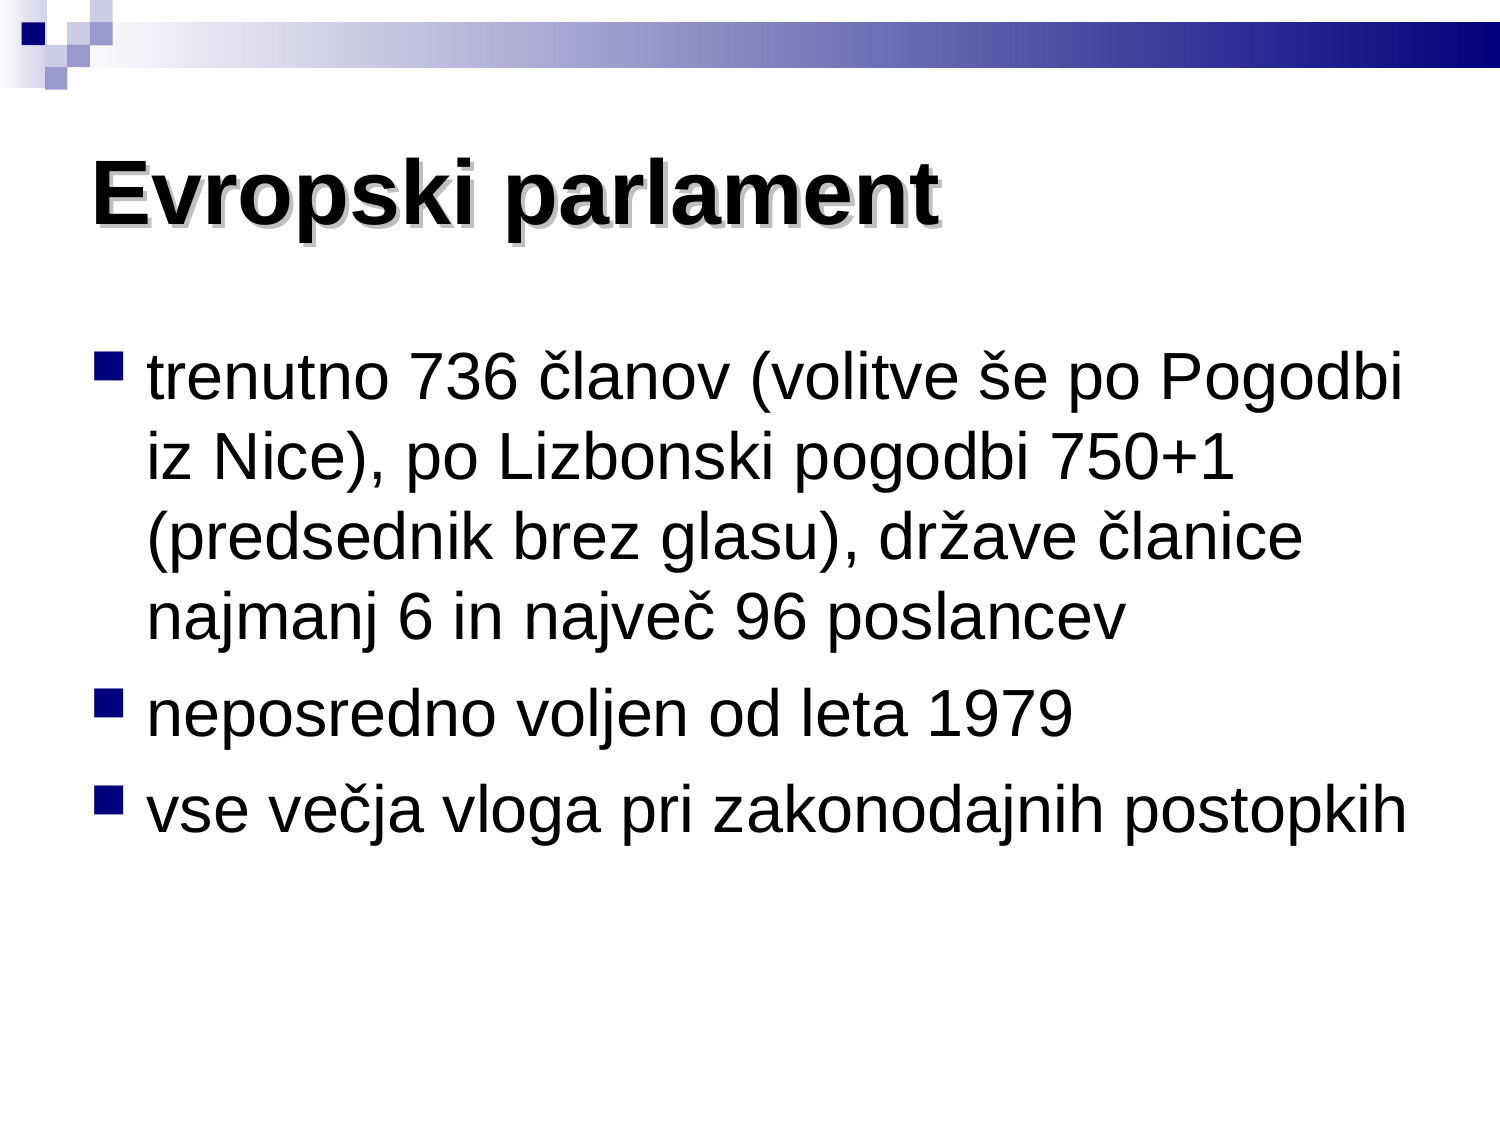

# Evropski parlament
trenutno 736 članov (volitve še po Pogodbi iz Nice), po Lizbonski pogodbi 750+1 (predsednik brez glasu), države članice najmanj 6 in največ 96 poslancev
neposredno voljen od leta 1979
vse večja vloga pri zakonodajnih postopkih